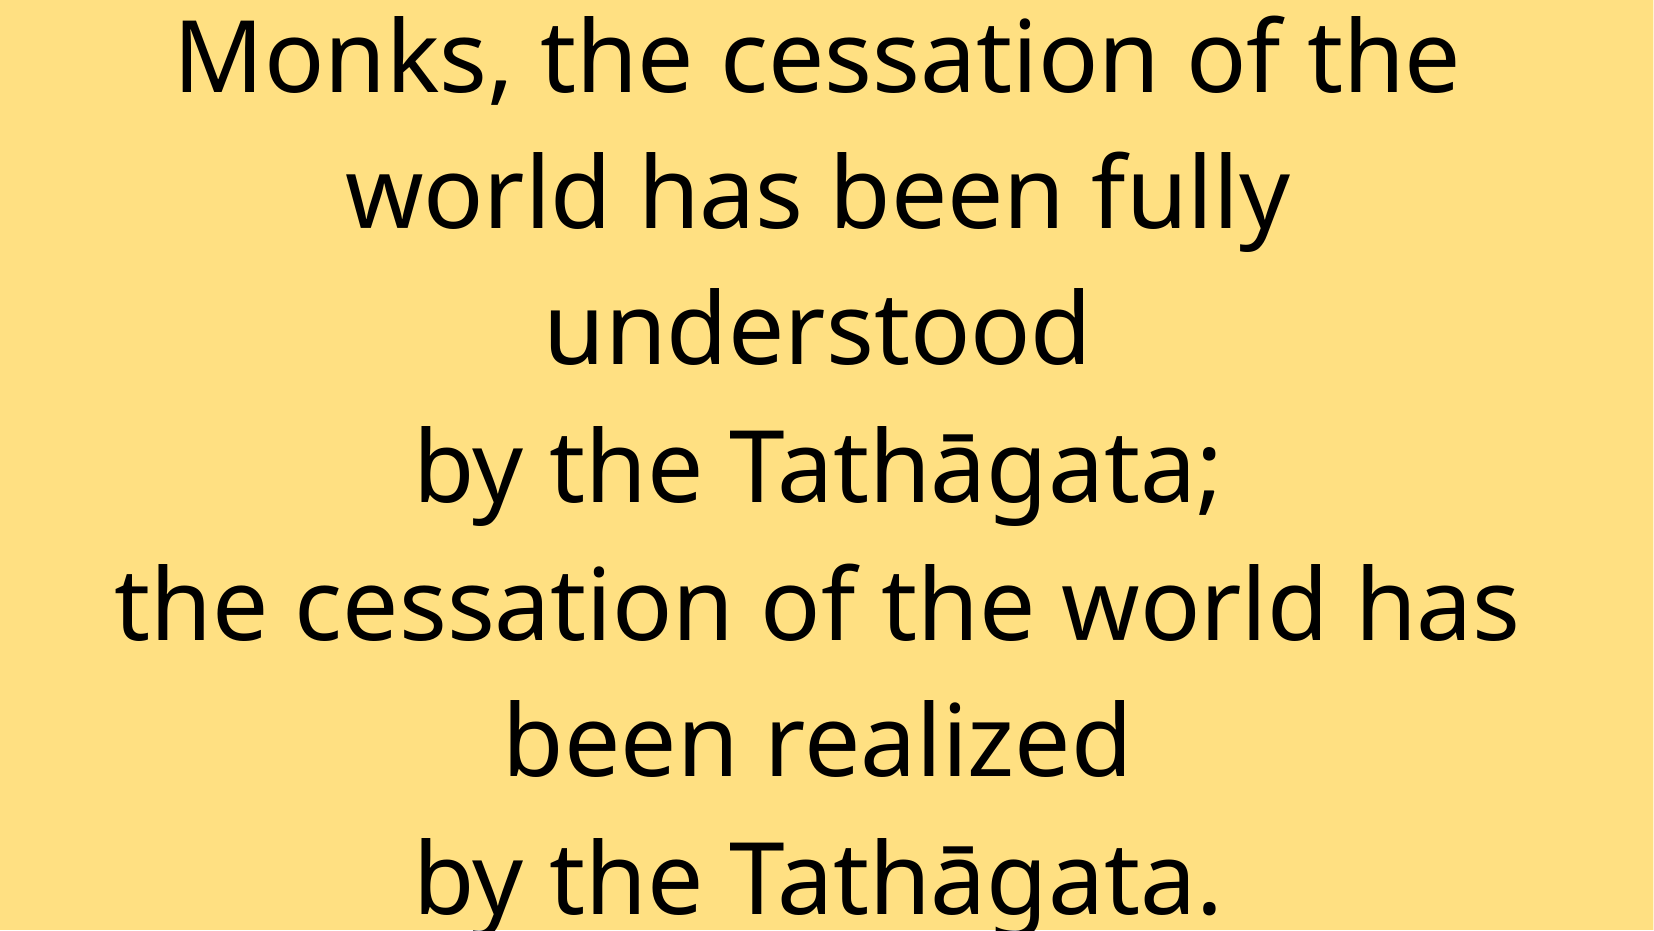

# Monks, the cessation of the world has been fully understood
by the Tathāgata;
the cessation of the world has been realized
by the Tathāgata.